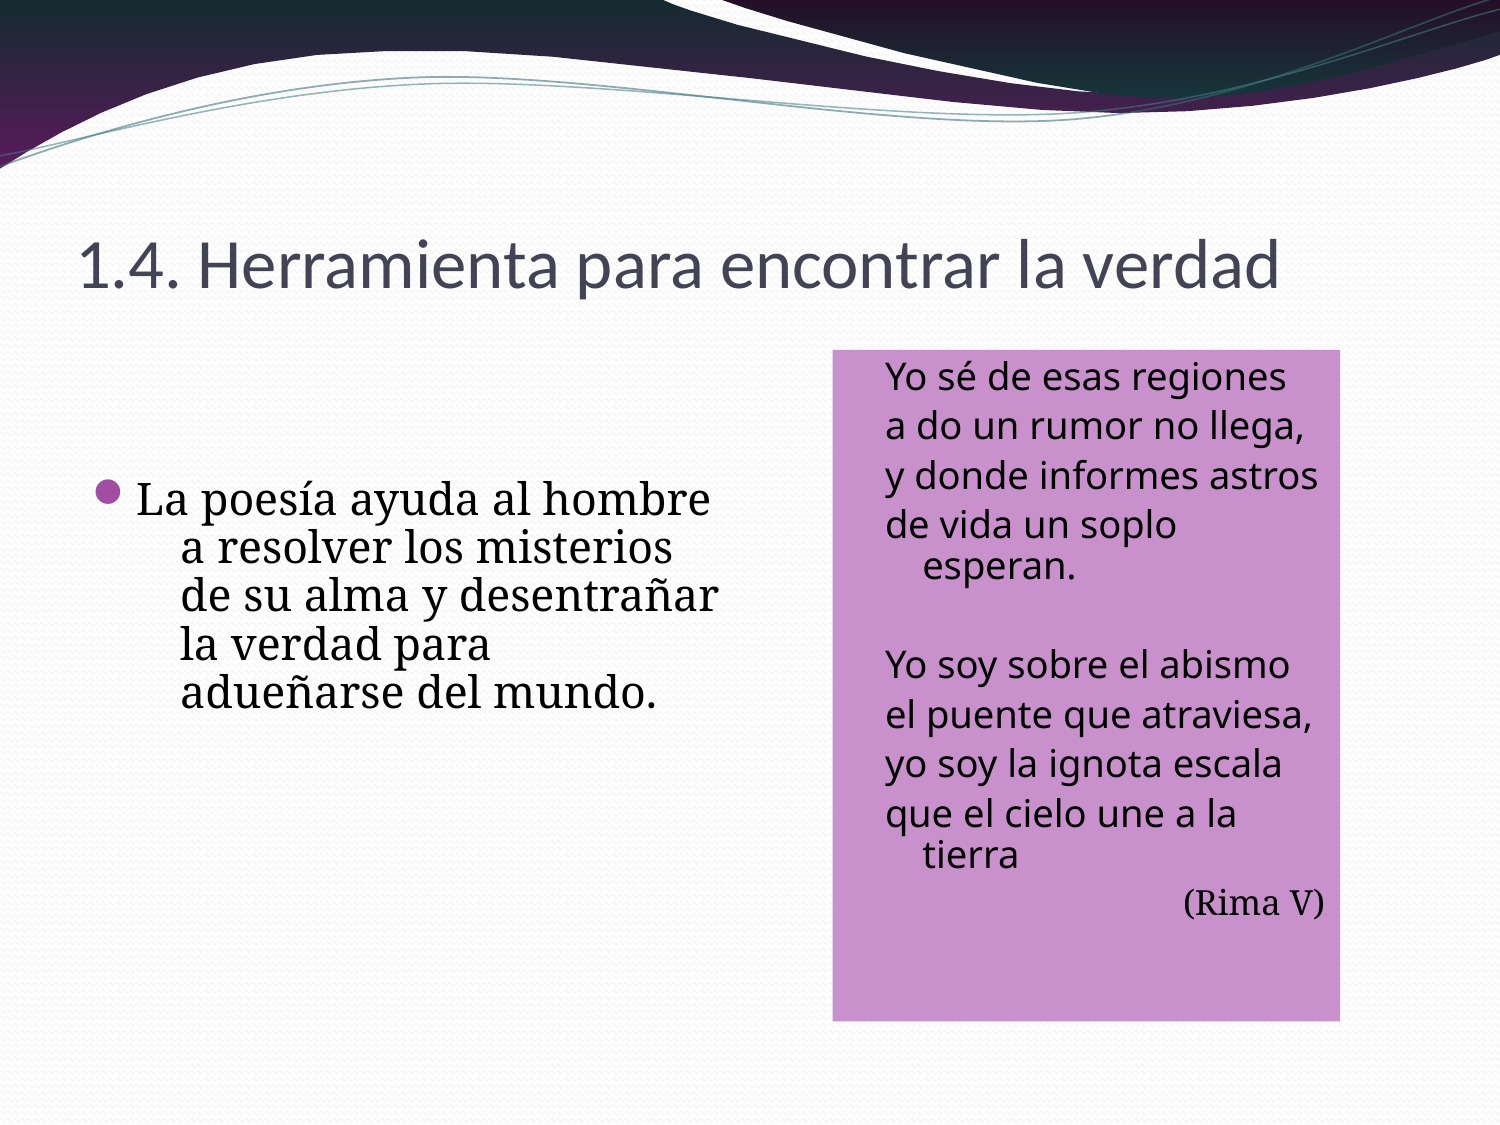

# 1.4. Herramienta para encontrar la verdad
Yo sé de esas regiones
a do un rumor no llega,
y donde informes astros
de vida un soplo esperan.
Yo soy sobre el abismo
el puente que atraviesa,
yo soy la ignota escala
que el cielo une a la tierra
(Rima V)
La poesía ayuda al hombre a resolver los misterios de su alma y desentrañar la verdad para adueñarse del mundo.